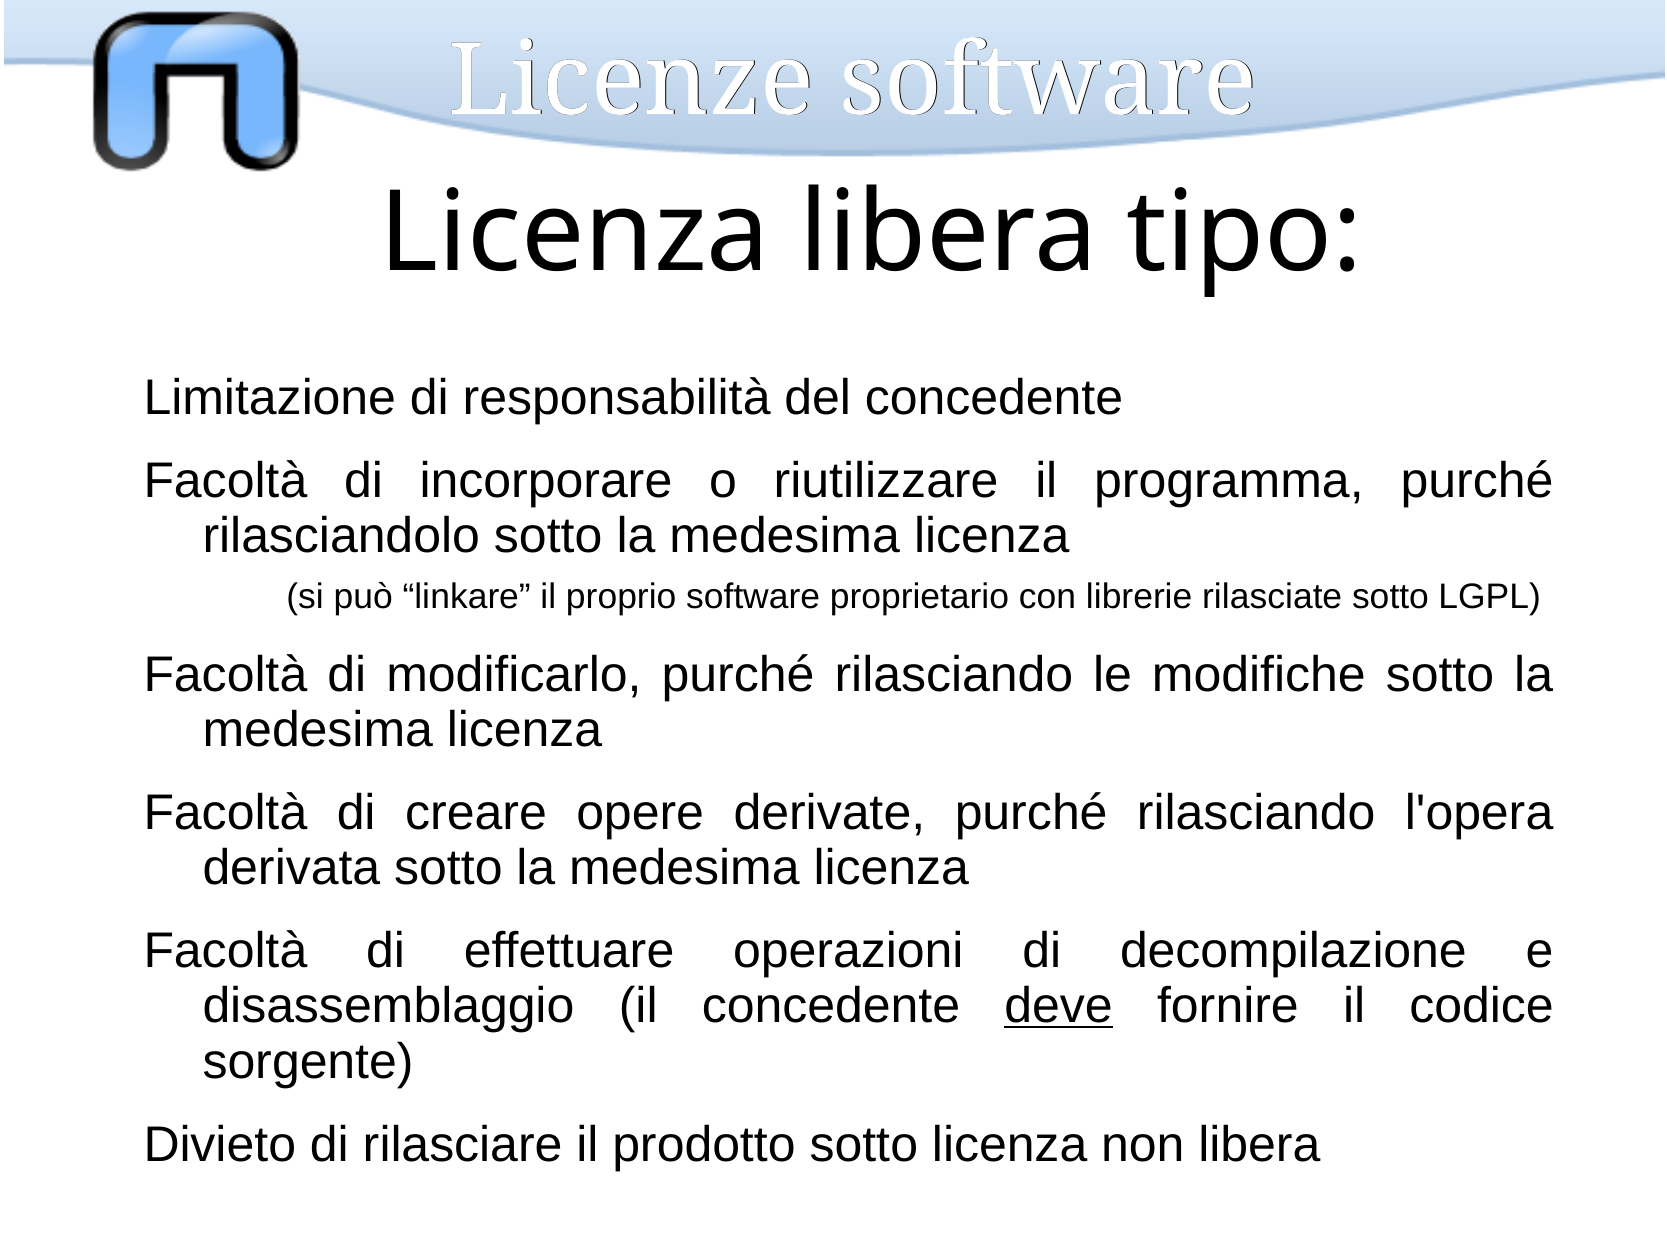

Licenze software
# Licenza libera tipo:
Limitazione di responsabilità del concedente
Facoltà di incorporare o riutilizzare il programma, purché rilasciandolo sotto la medesima licenza (si può “linkare” il proprio software proprietario con librerie rilasciate sotto LGPL)
Facoltà di modificarlo, purché rilasciando le modifiche sotto la medesima licenza
Facoltà di creare opere derivate, purché rilasciando l'opera derivata sotto la medesima licenza
Facoltà di effettuare operazioni di decompilazione e disassemblaggio (il concedente deve fornire il codice sorgente)
Divieto di rilasciare il prodotto sotto licenza non libera